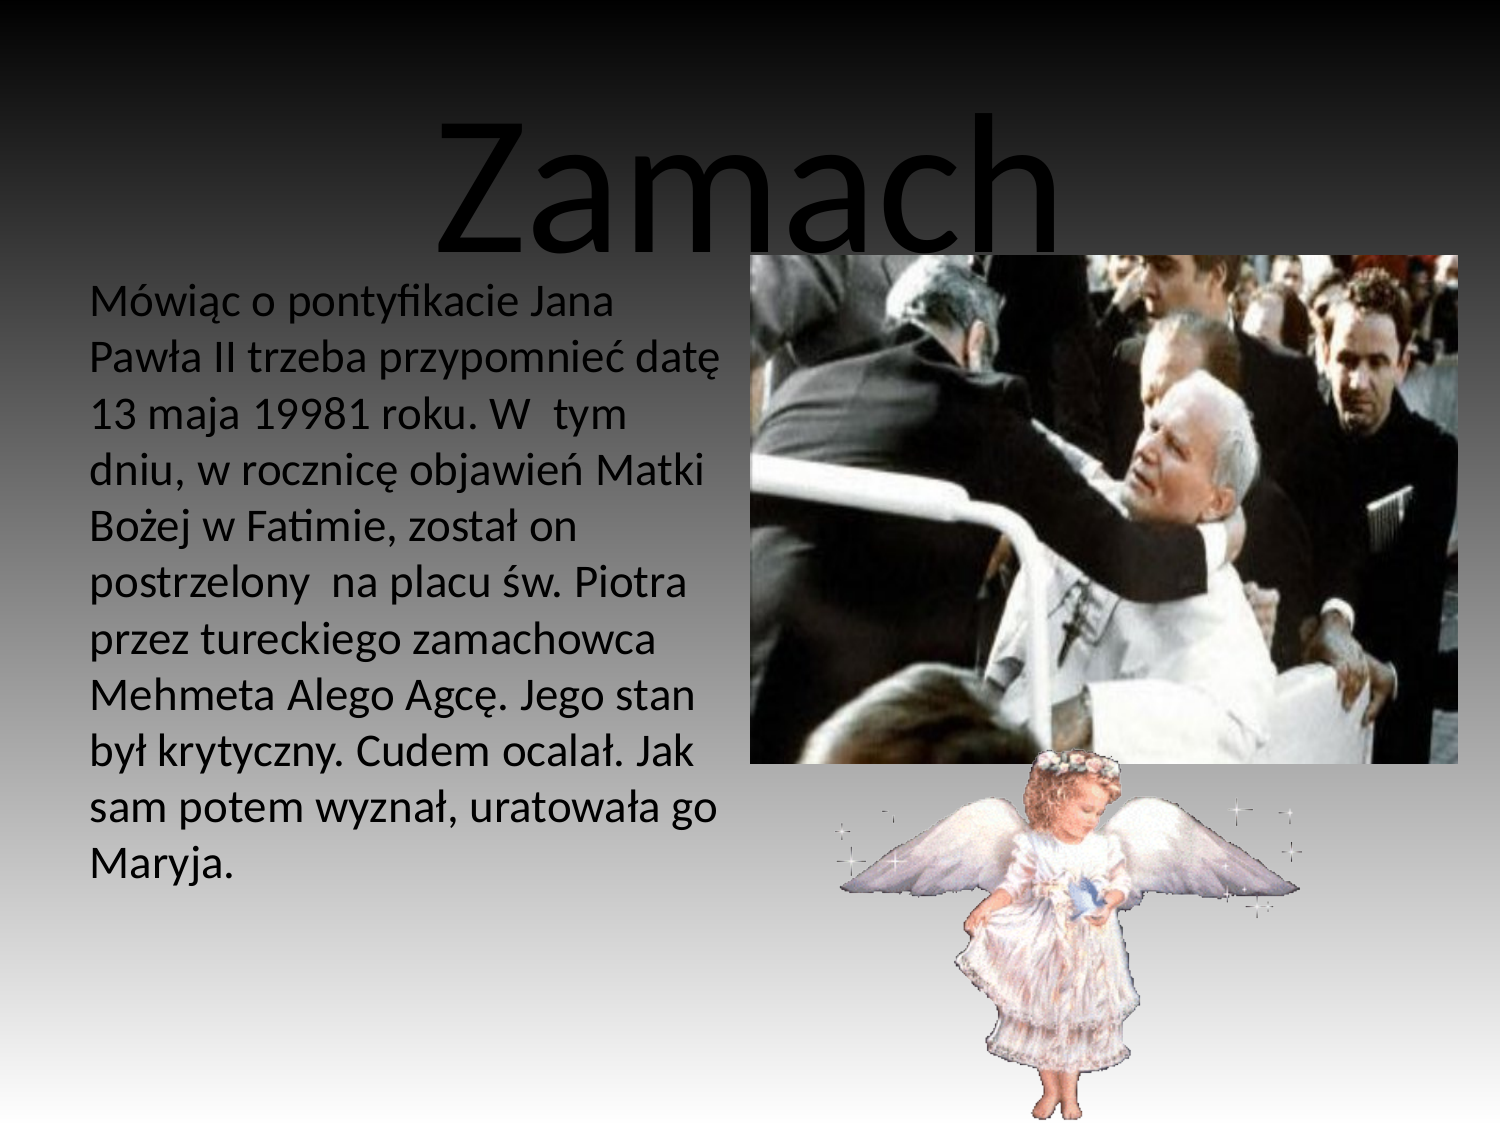

# Zamach
Mówiąc o pontyfikacie Jana Pawła II trzeba przypomnieć datę 13 maja 19981 roku. W tym dniu, w rocznicę objawień Matki Bożej w Fatimie, został on postrzelony na placu św. Piotra przez tureckiego zamachowca Mehmeta Alego Agcę. Jego stan był krytyczny. Cudem ocalał. Jak sam potem wyznał, uratowała go Maryja.